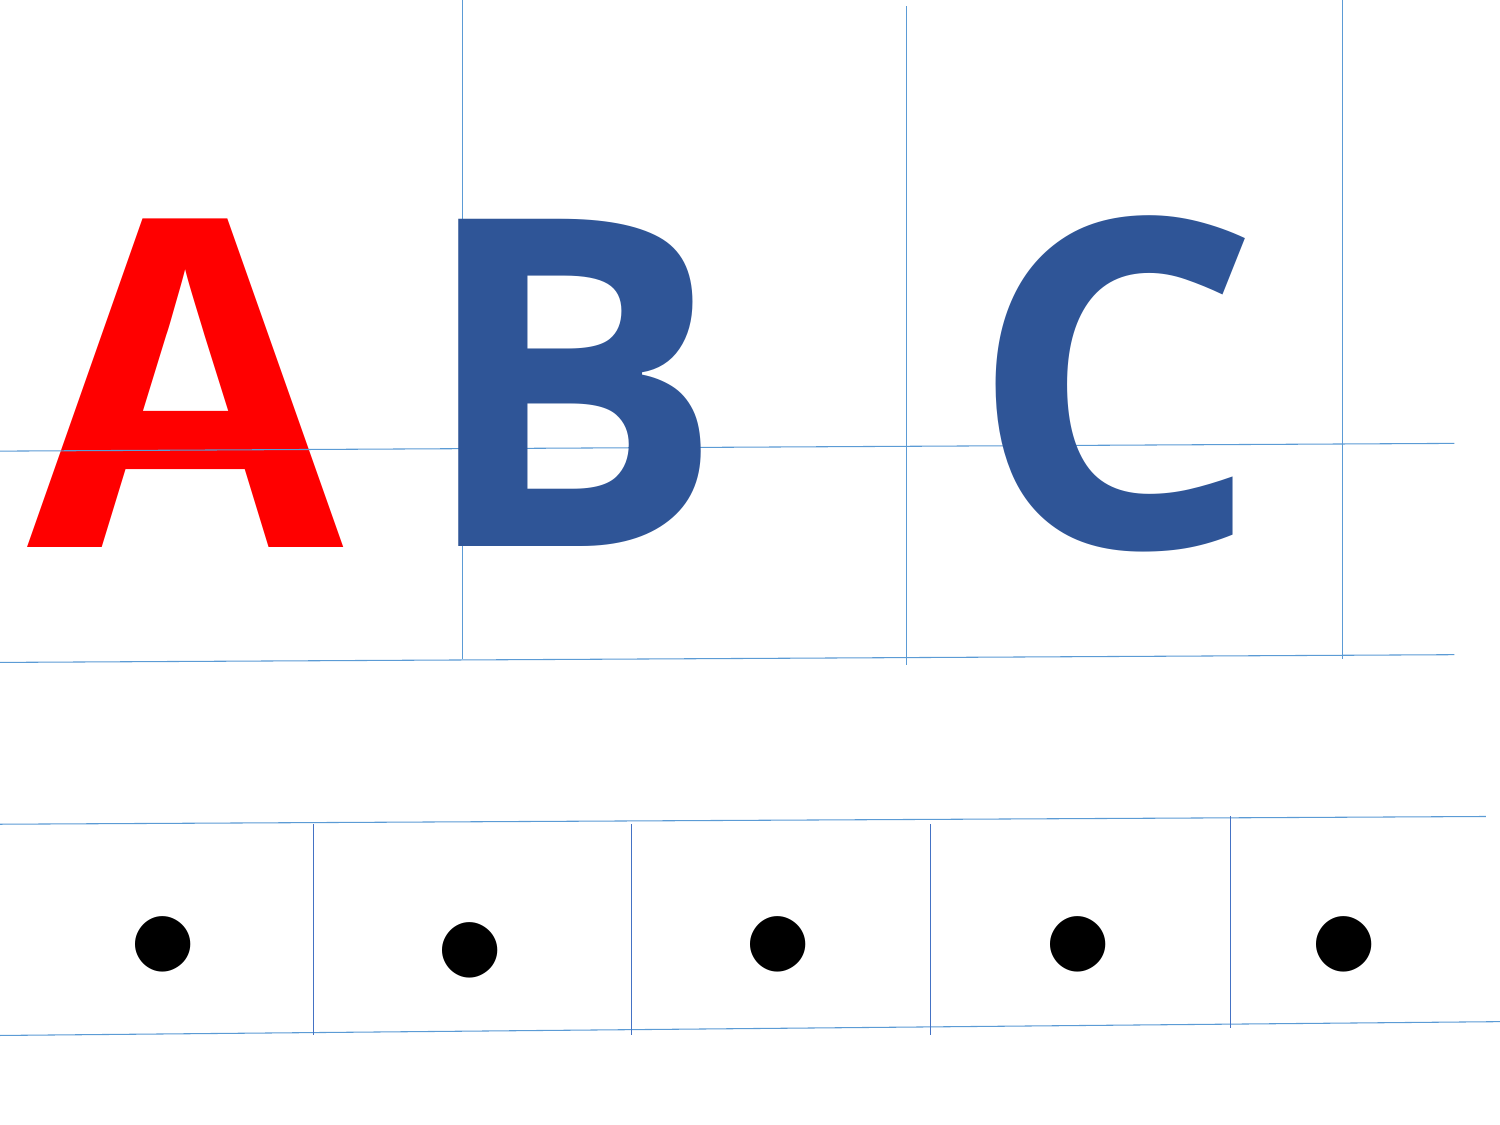

B
A
C
.
.
.
.
.